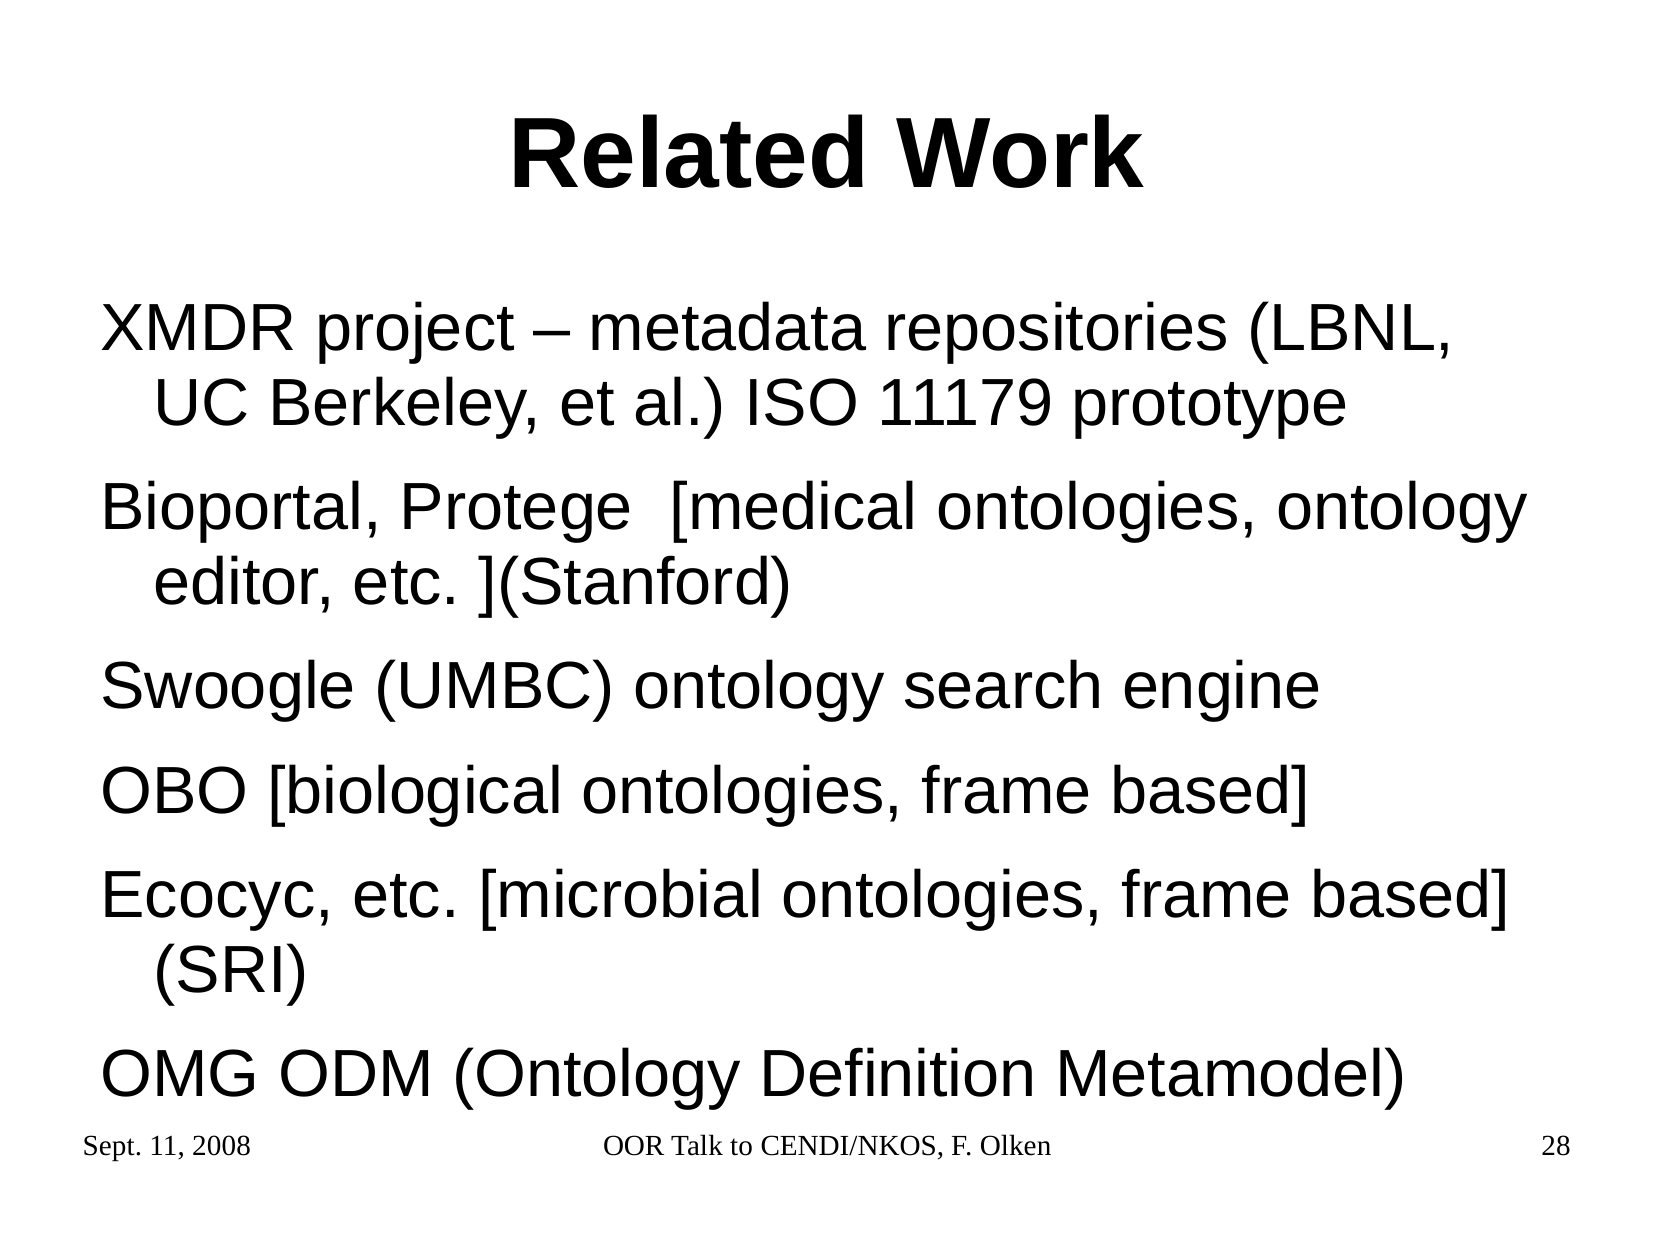

# Related Work
XMDR project – metadata repositories (LBNL, UC Berkeley, et al.) ISO 11179 prototype
Bioportal, Protege [medical ontologies, ontology editor, etc. ](Stanford)
Swoogle (UMBC) ontology search engine
OBO [biological ontologies, frame based]
Ecocyc, etc. [microbial ontologies, frame based] (SRI)
OMG ODM (Ontology Definition Metamodel)
Sept. 11, 2008
OOR Talk to CENDI/NKOS, F. Olken
28